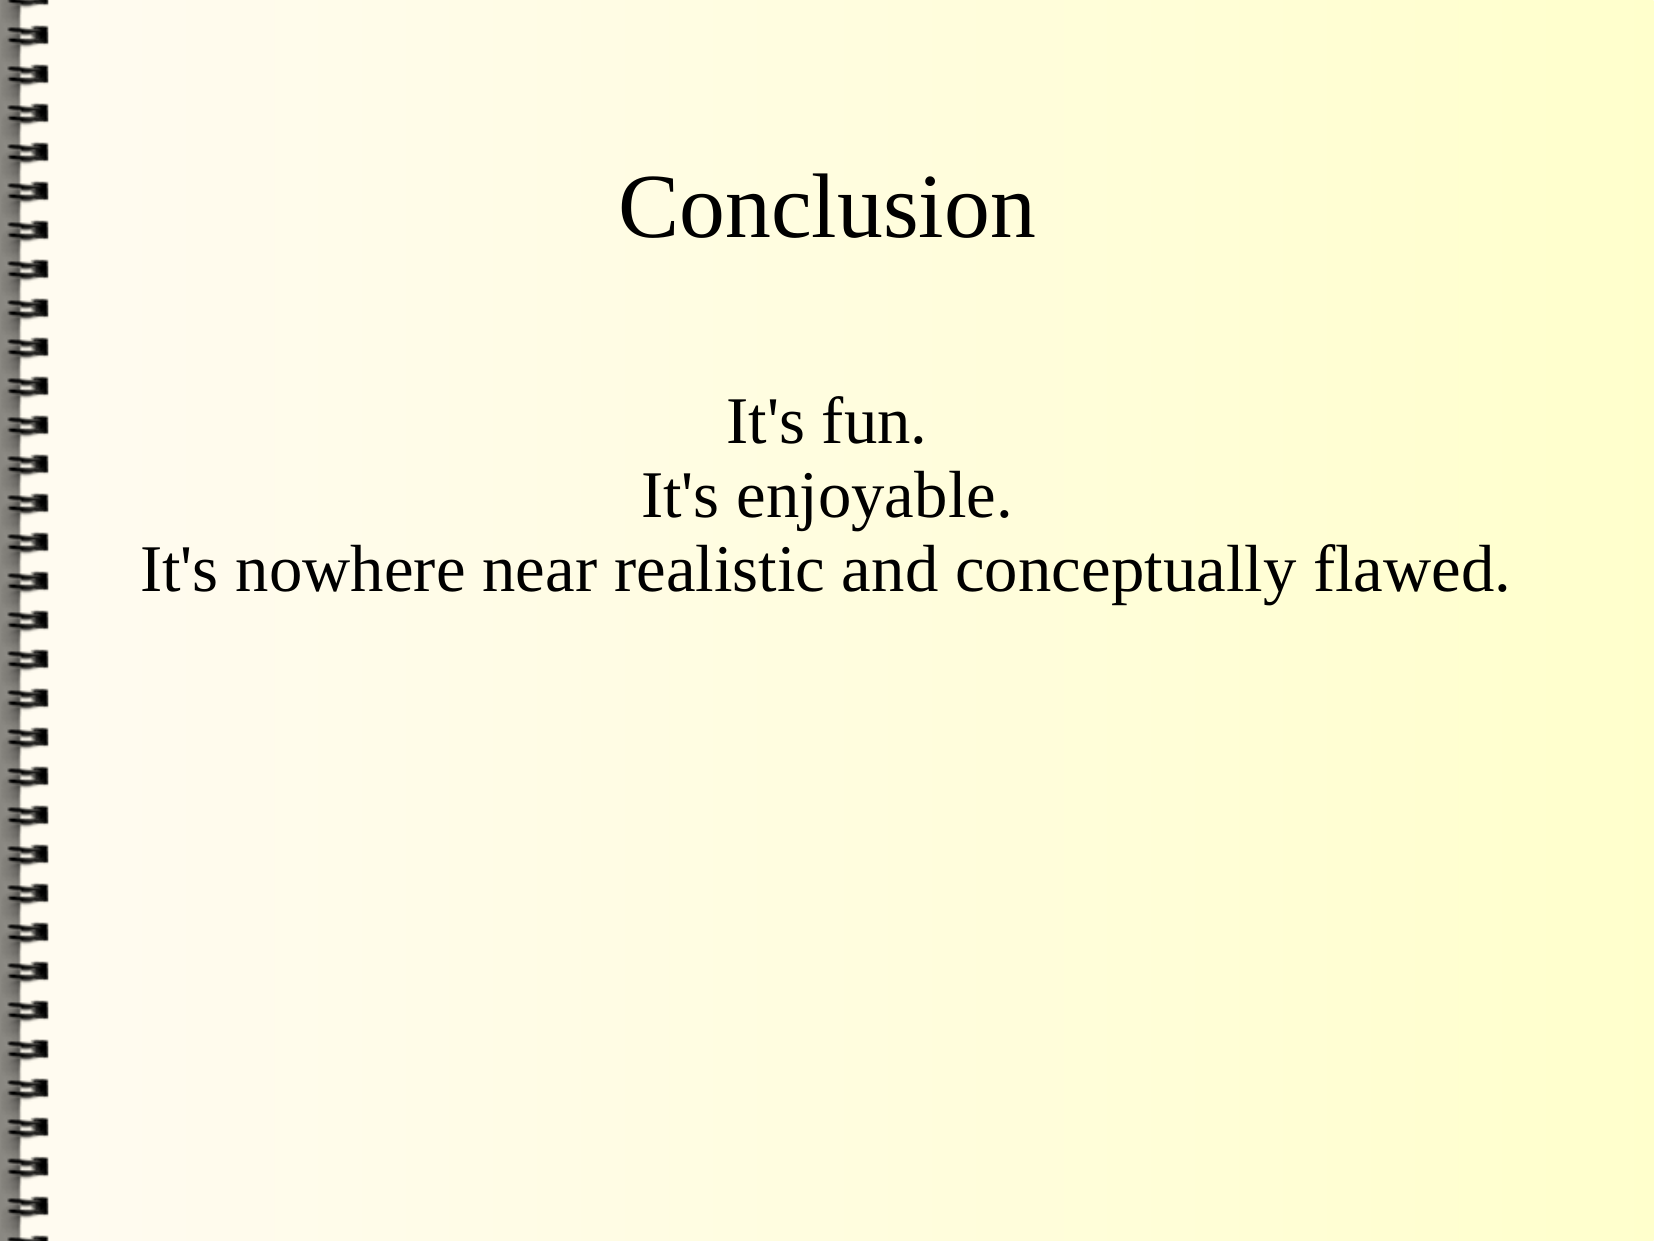

# Conclusion
It's fun.
It's enjoyable.
It's nowhere near realistic and conceptually flawed.